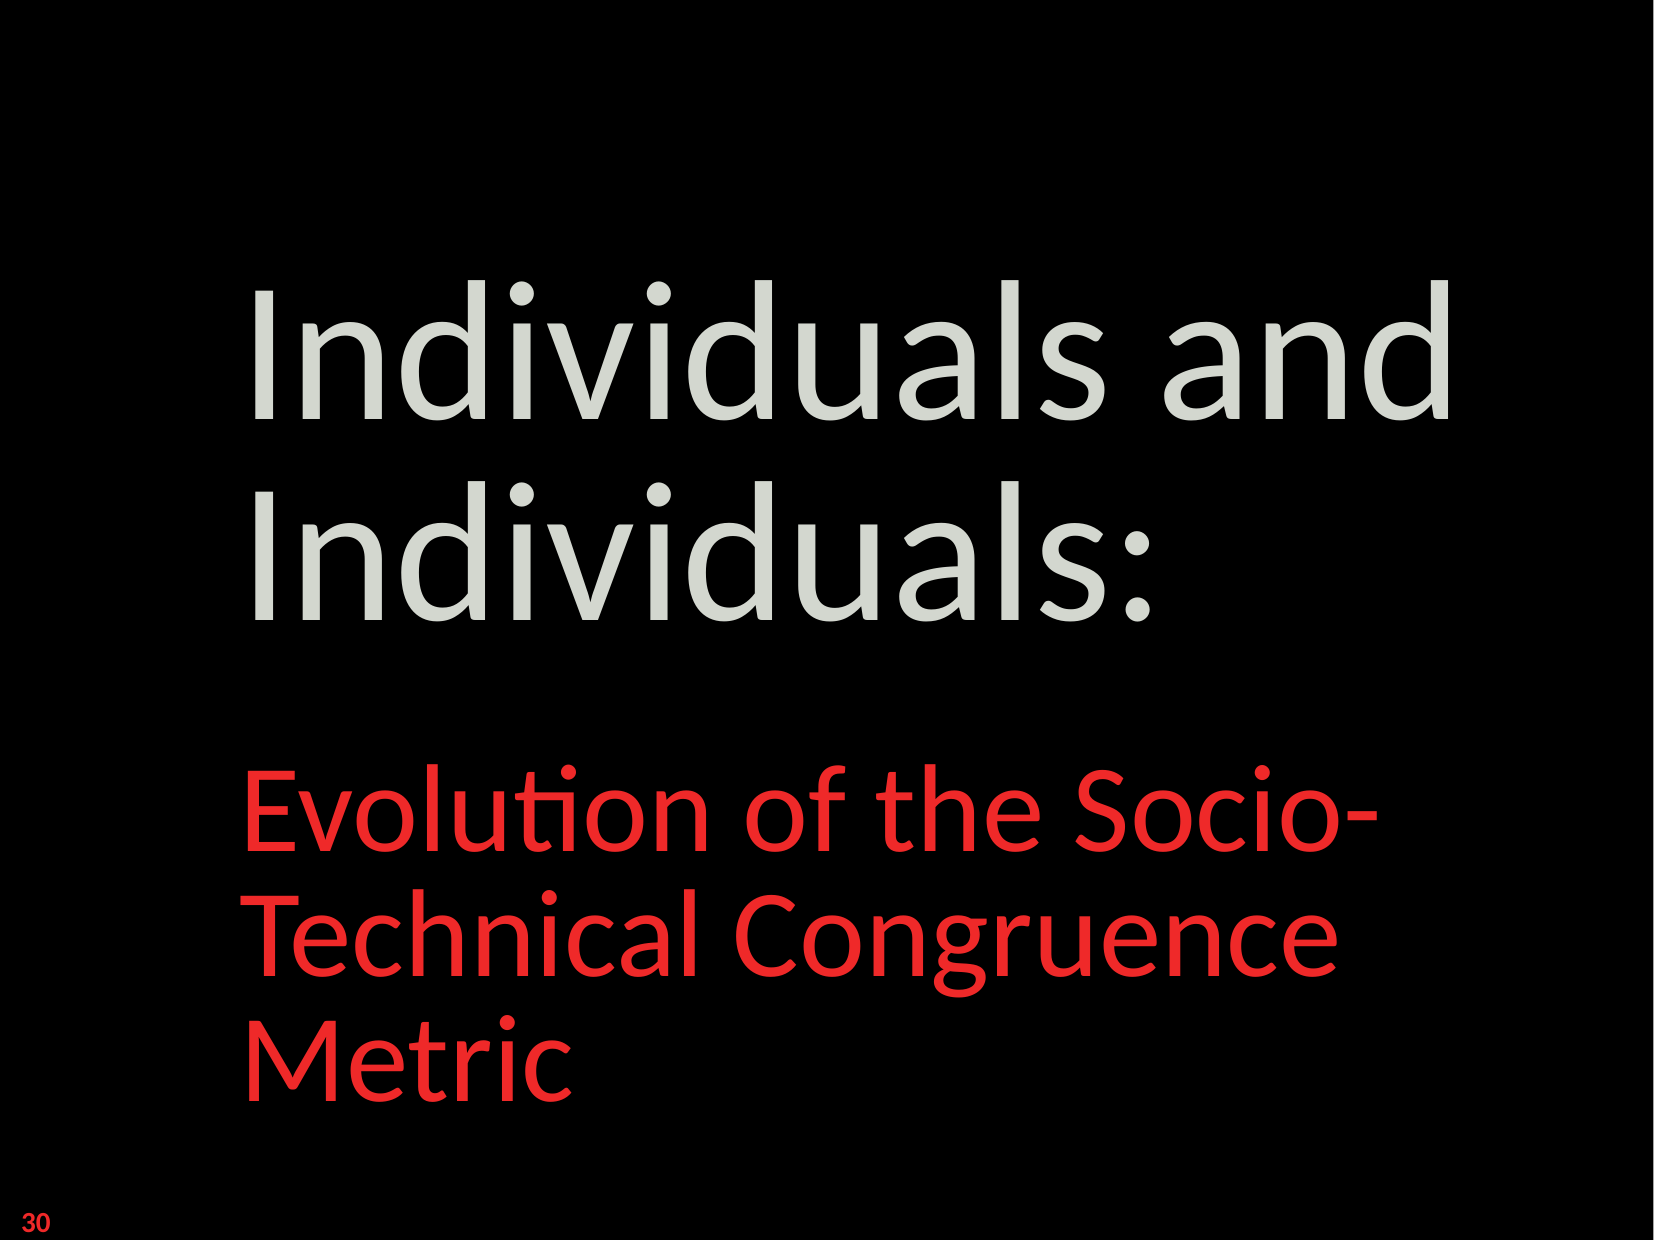

Individuals and Individuals:
Evolution of the Socio-Technical Congruence Metric
30